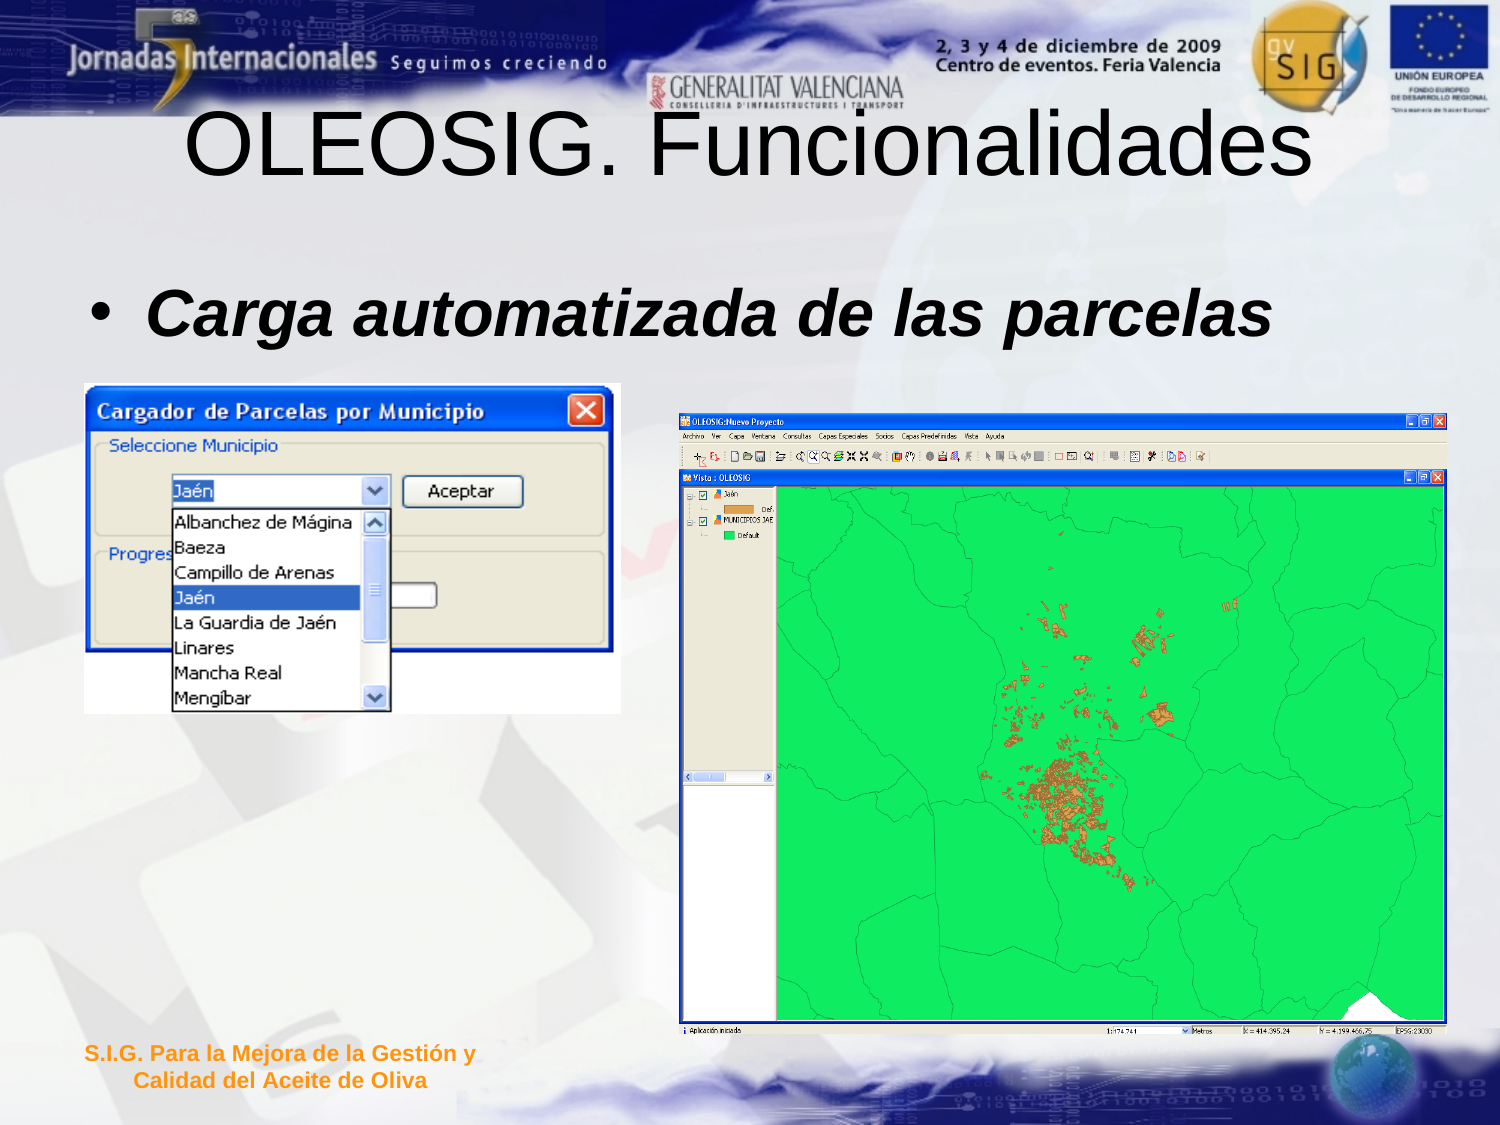

# OLEOSIG. Funcionalidades
Carga automatizada de las parcelas
S.I.G. Para la Mejora de la Gestión y Calidad del Aceite de Oliva